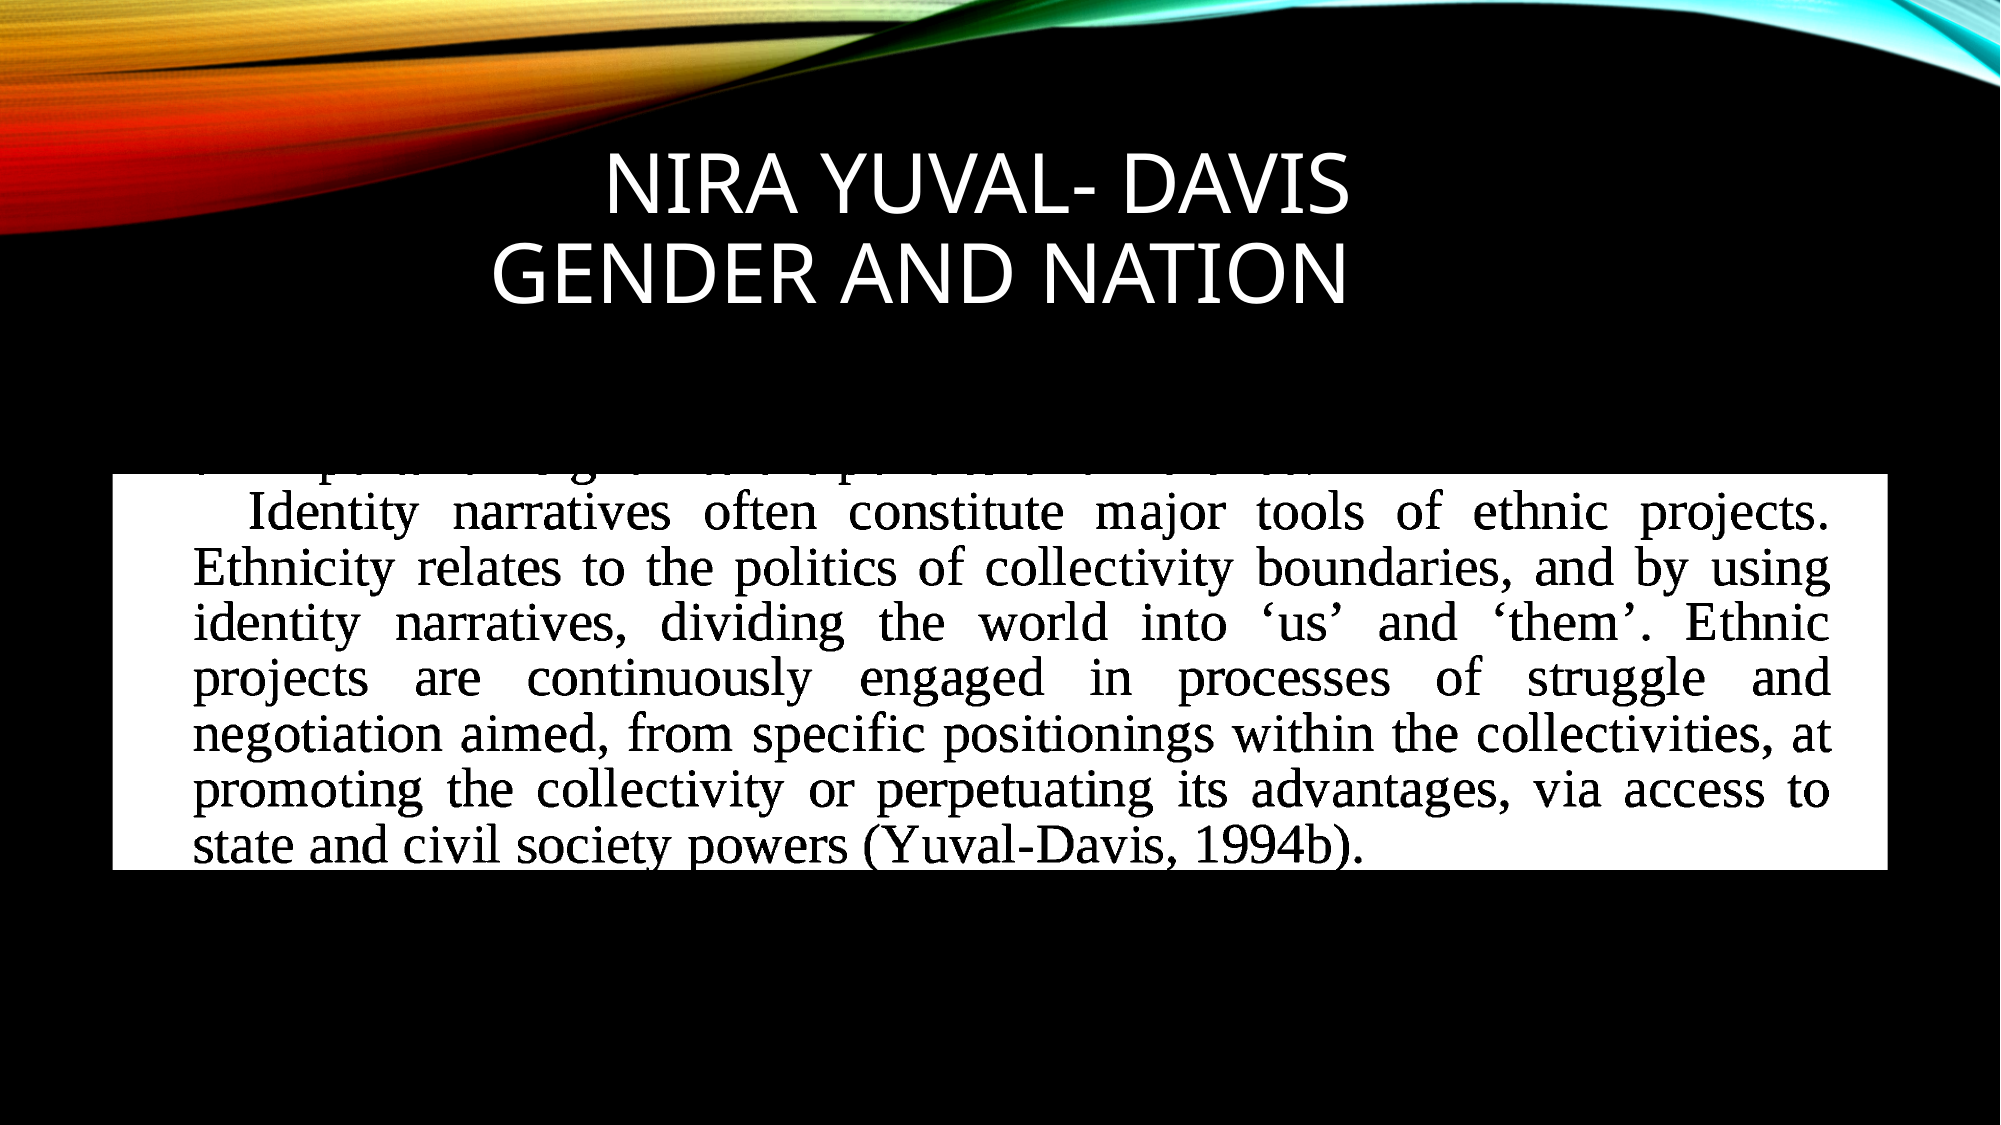

# Nira Yuval- Davis Gender and Nation